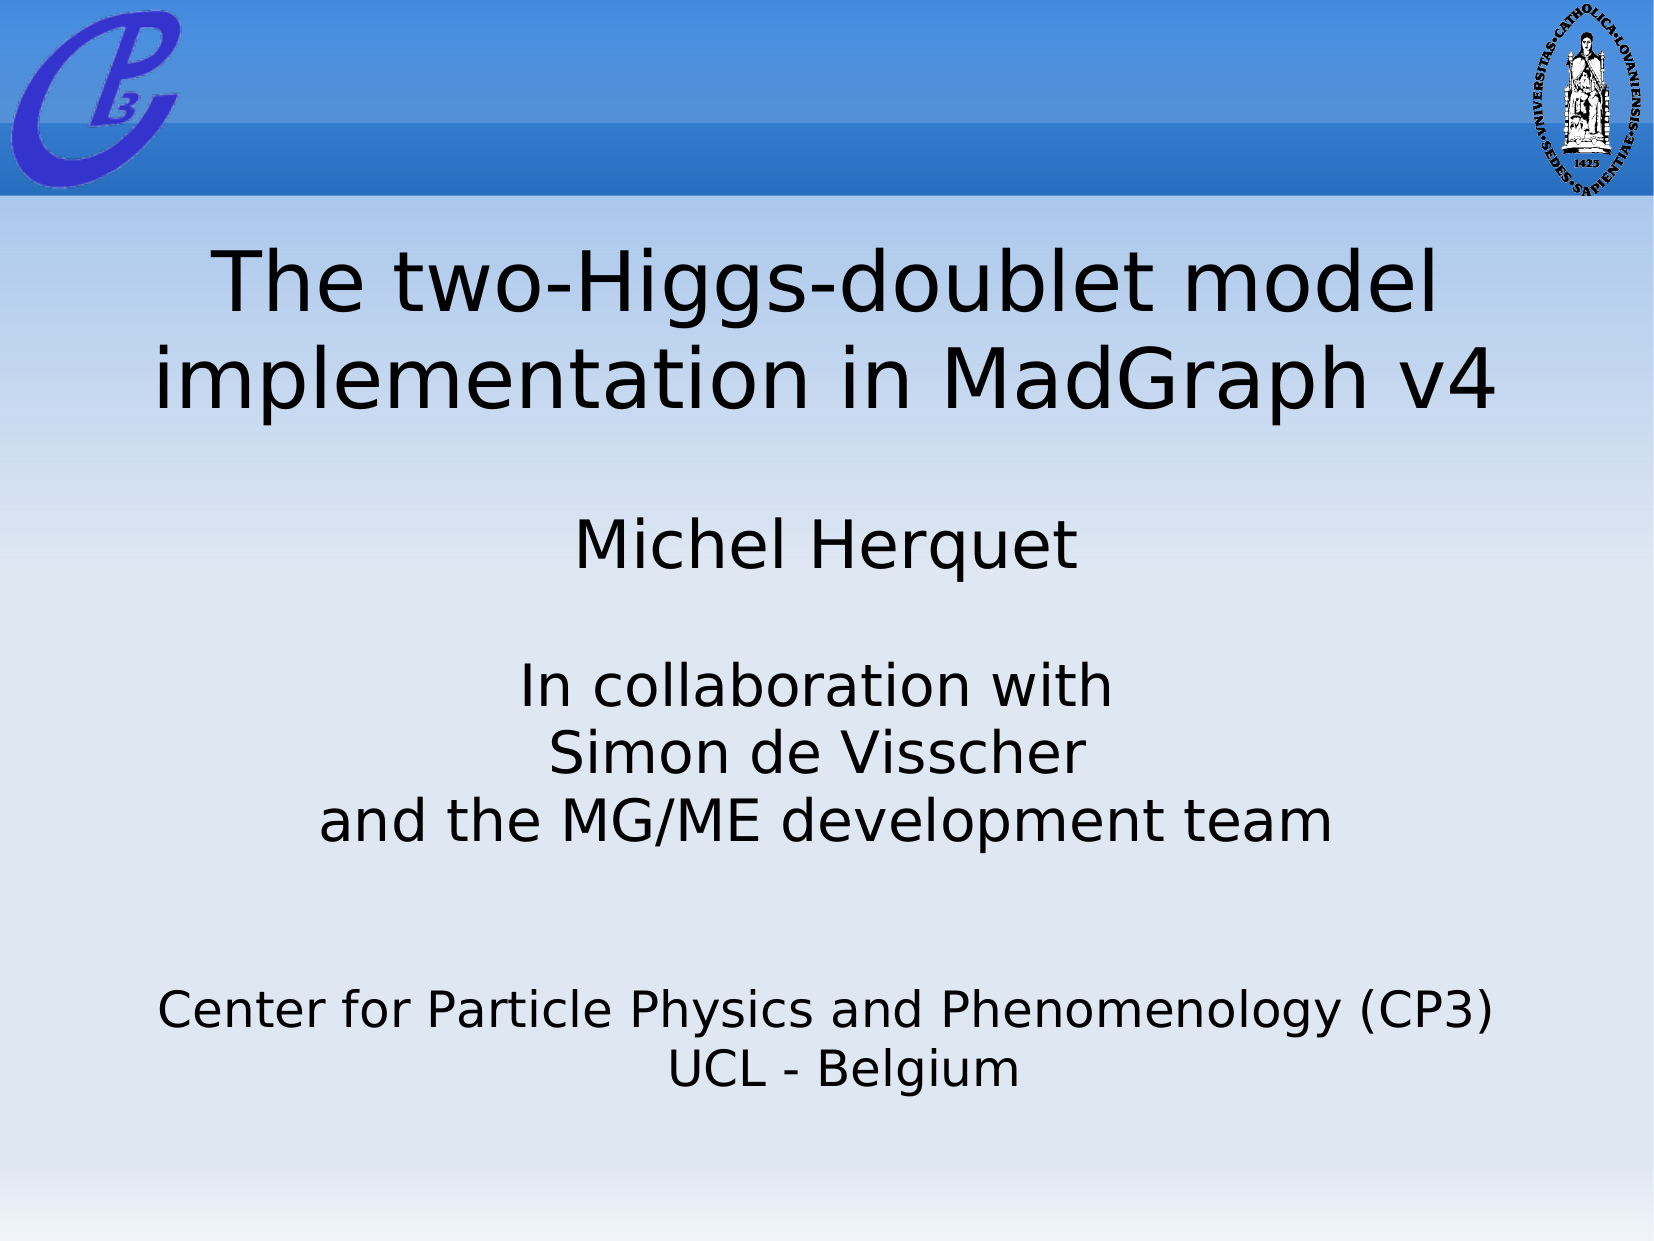

#
The two-Higgs-doublet model implementation in MadGraph v4
Michel Herquet
In collaboration with
Simon de Visscher
and the MG/ME development team
Center for Particle Physics and Phenomenology (CP3)
UCL - Belgium